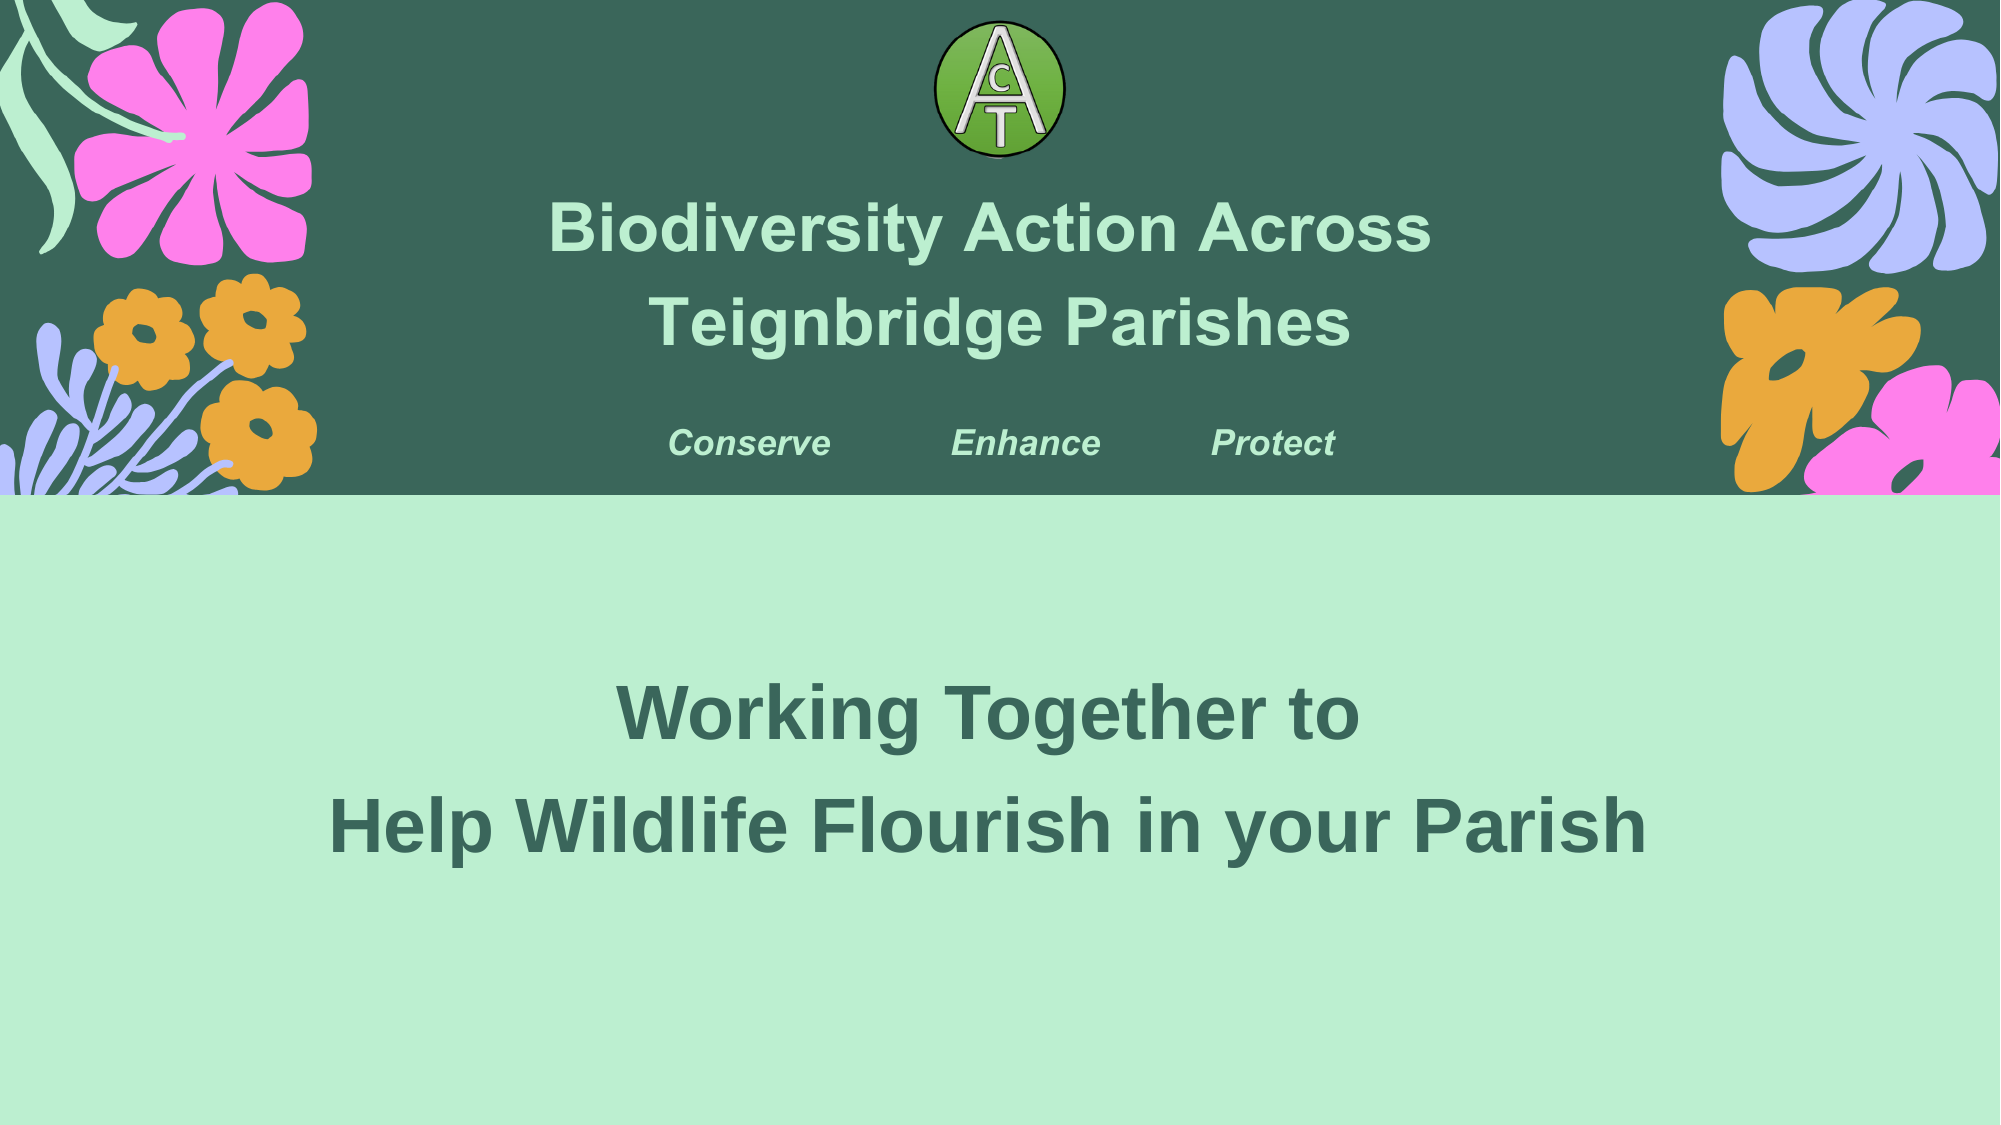

# Working Together to
Help Wildlife Flourish in your Parish